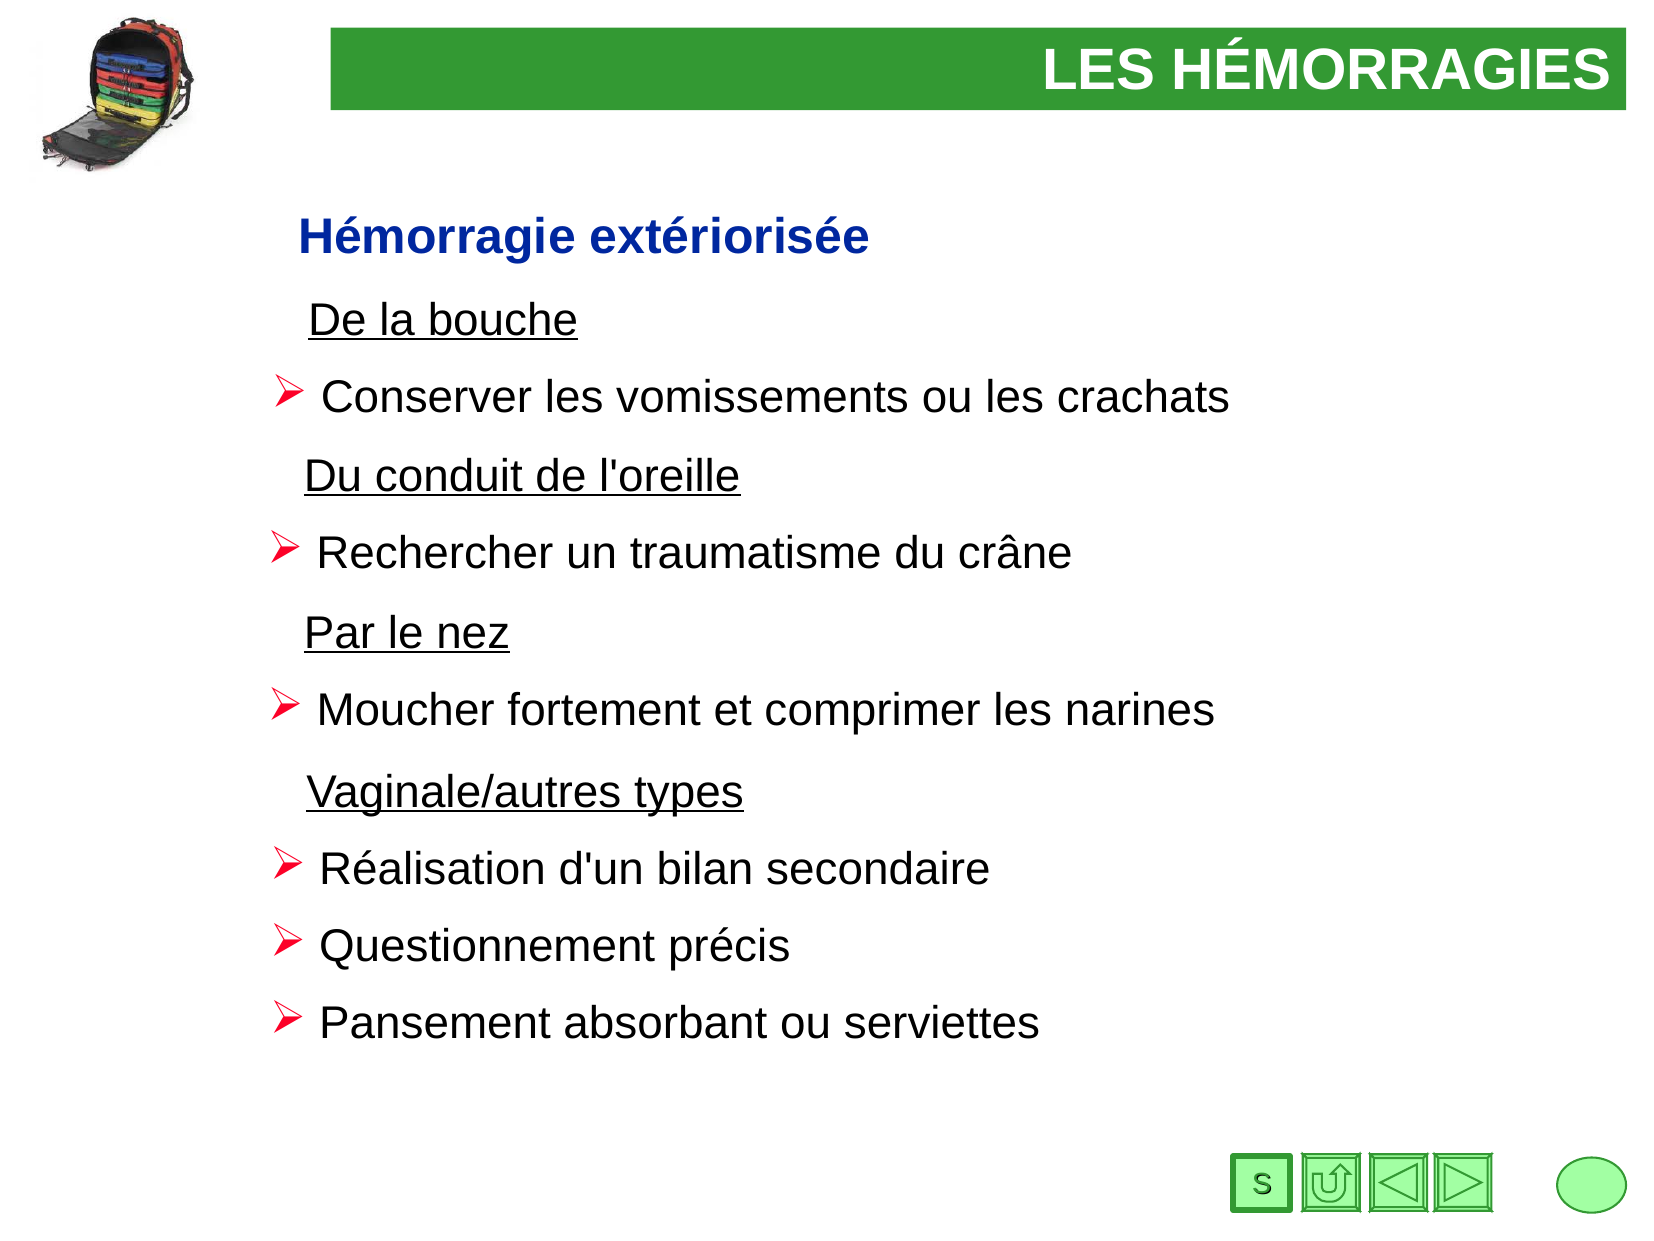

LES HÉMORRAGIES
# Hémorragie extériorisée
De la bouche
 Conserver les vomissements ou les crachats
Du conduit de l'oreille
 Rechercher un traumatisme du crâne
Par le nez
 Moucher fortement et comprimer les narines
Vaginale/autres types
 Réalisation d'un bilan secondaire
 Questionnement précis
 Pansement absorbant ou serviettes